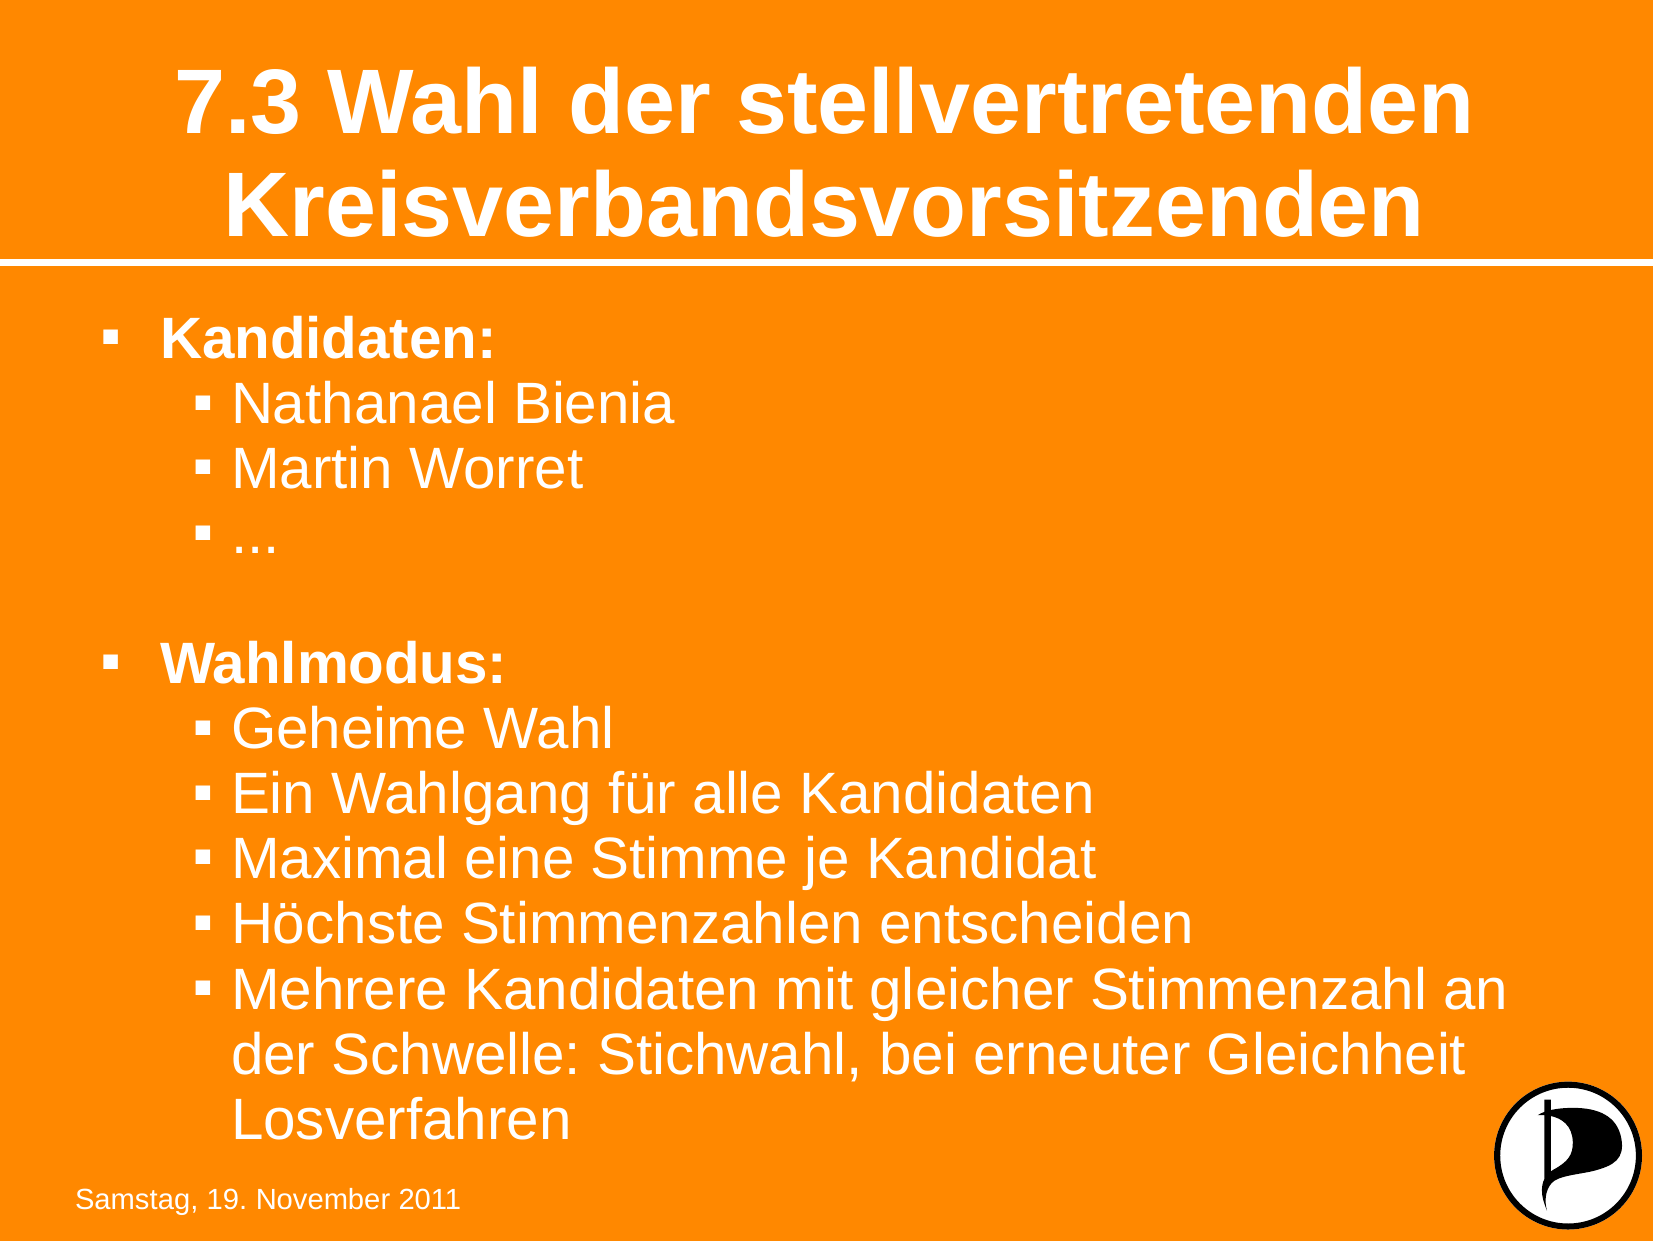

# 7.3 Wahl der stellvertretenden Kreisverbandsvorsitzenden
Kandidaten:
Nathanael Bienia
Martin Worret
...
Wahlmodus:
Geheime Wahl
Ein Wahlgang für alle Kandidaten
Maximal eine Stimme je Kandidat
Höchste Stimmenzahlen entscheiden
Mehrere Kandidaten mit gleicher Stimmenzahl an der Schwelle: Stichwahl, bei erneuter Gleichheit Losverfahren